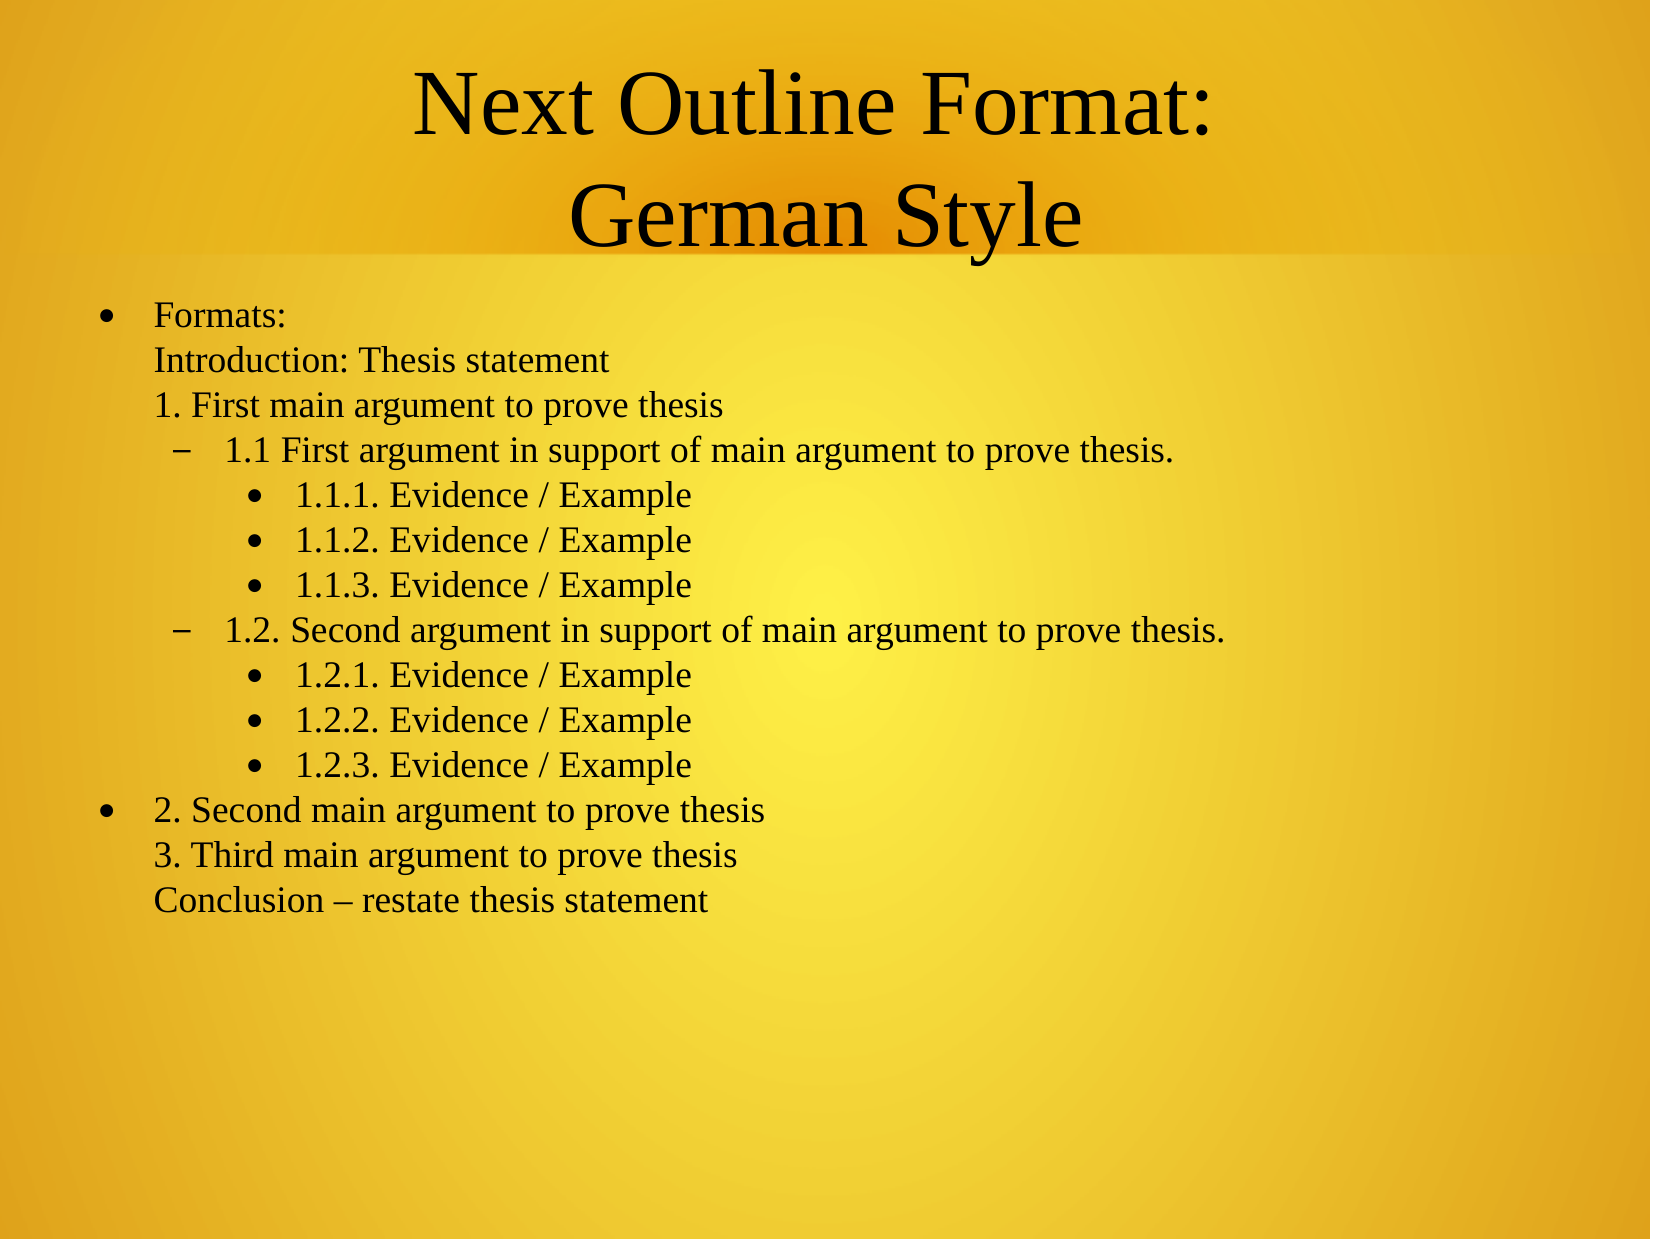

Next Outline Format:
German Style
Formats:
Introduction: Thesis statement
1. First main argument to prove thesis
1.1 First argument in support of main argument to prove thesis.
1.1.1. Evidence / Example
1.1.2. Evidence / Example
1.1.3. Evidence / Example
1.2. Second argument in support of main argument to prove thesis.
1.2.1. Evidence / Example
1.2.2. Evidence / Example
1.2.3. Evidence / Example
2. Second main argument to prove thesis
3. Third main argument to prove thesis
Conclusion – restate thesis statement